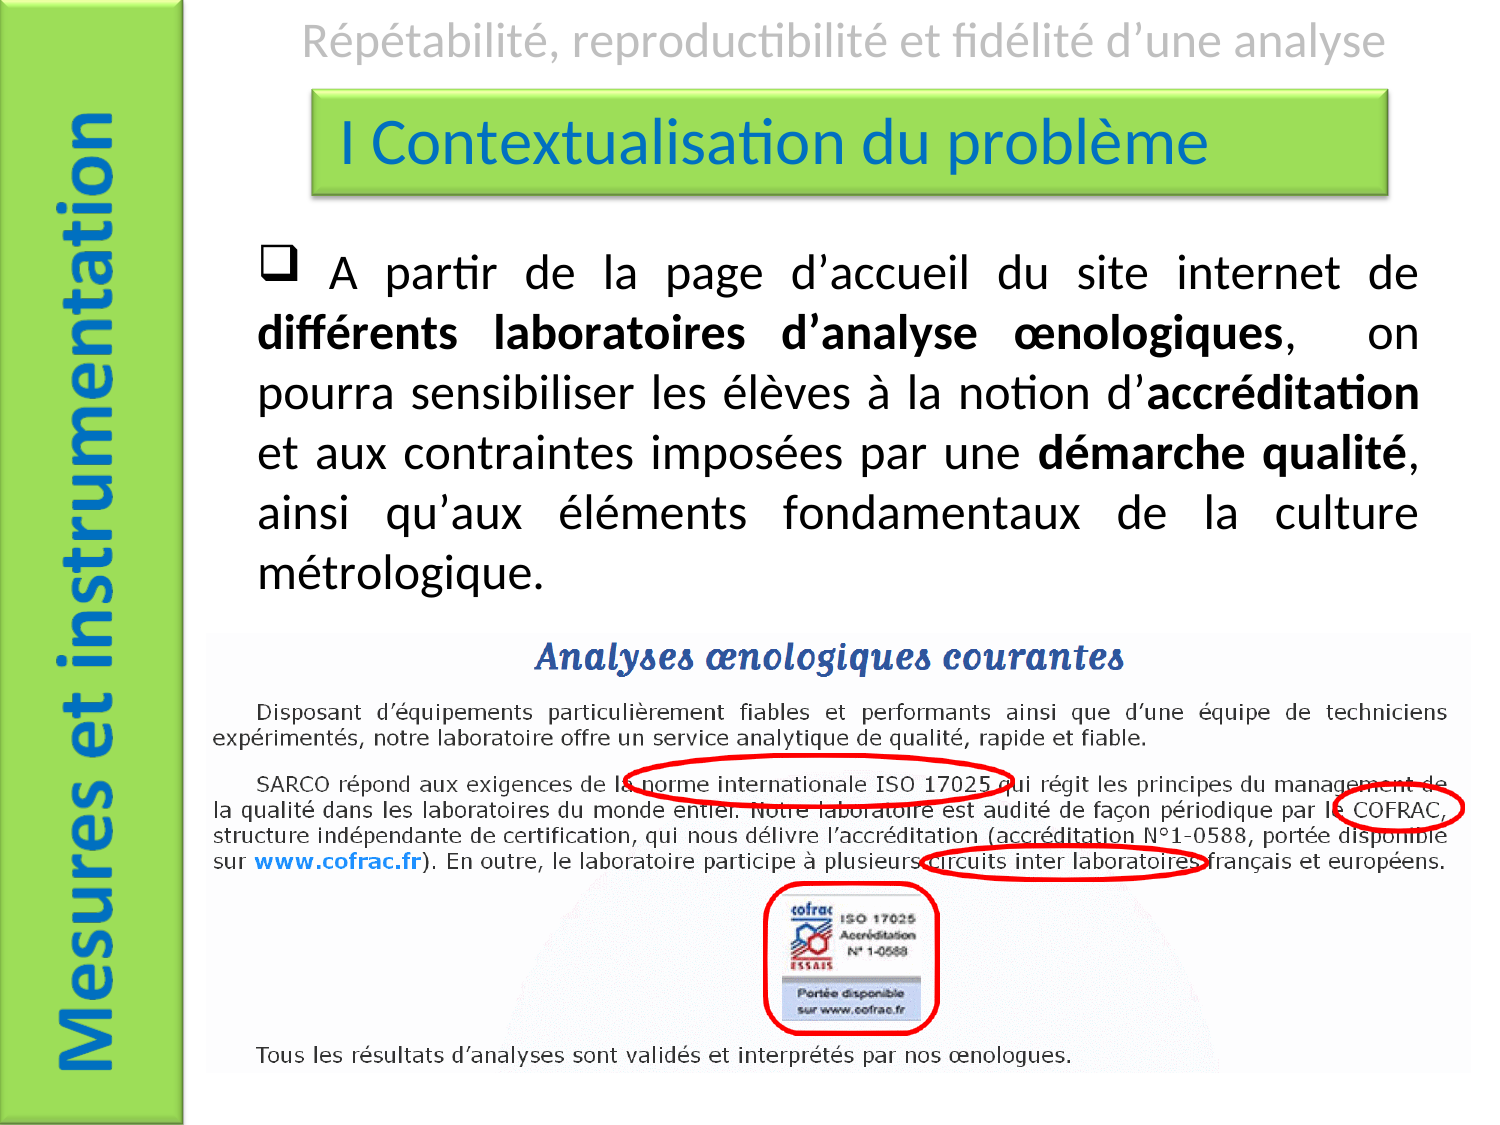

Répétabilité, reproductibilité et fidélité d’une analyse
I Contextualisation du problème
 A partir de la page d’accueil du site internet de différents laboratoires d’analyse œnologiques, on pourra sensibiliser les élèves à la notion d’accréditation et aux contraintes imposées par une démarche qualité, ainsi qu’aux éléments fondamentaux de la culture métrologique.